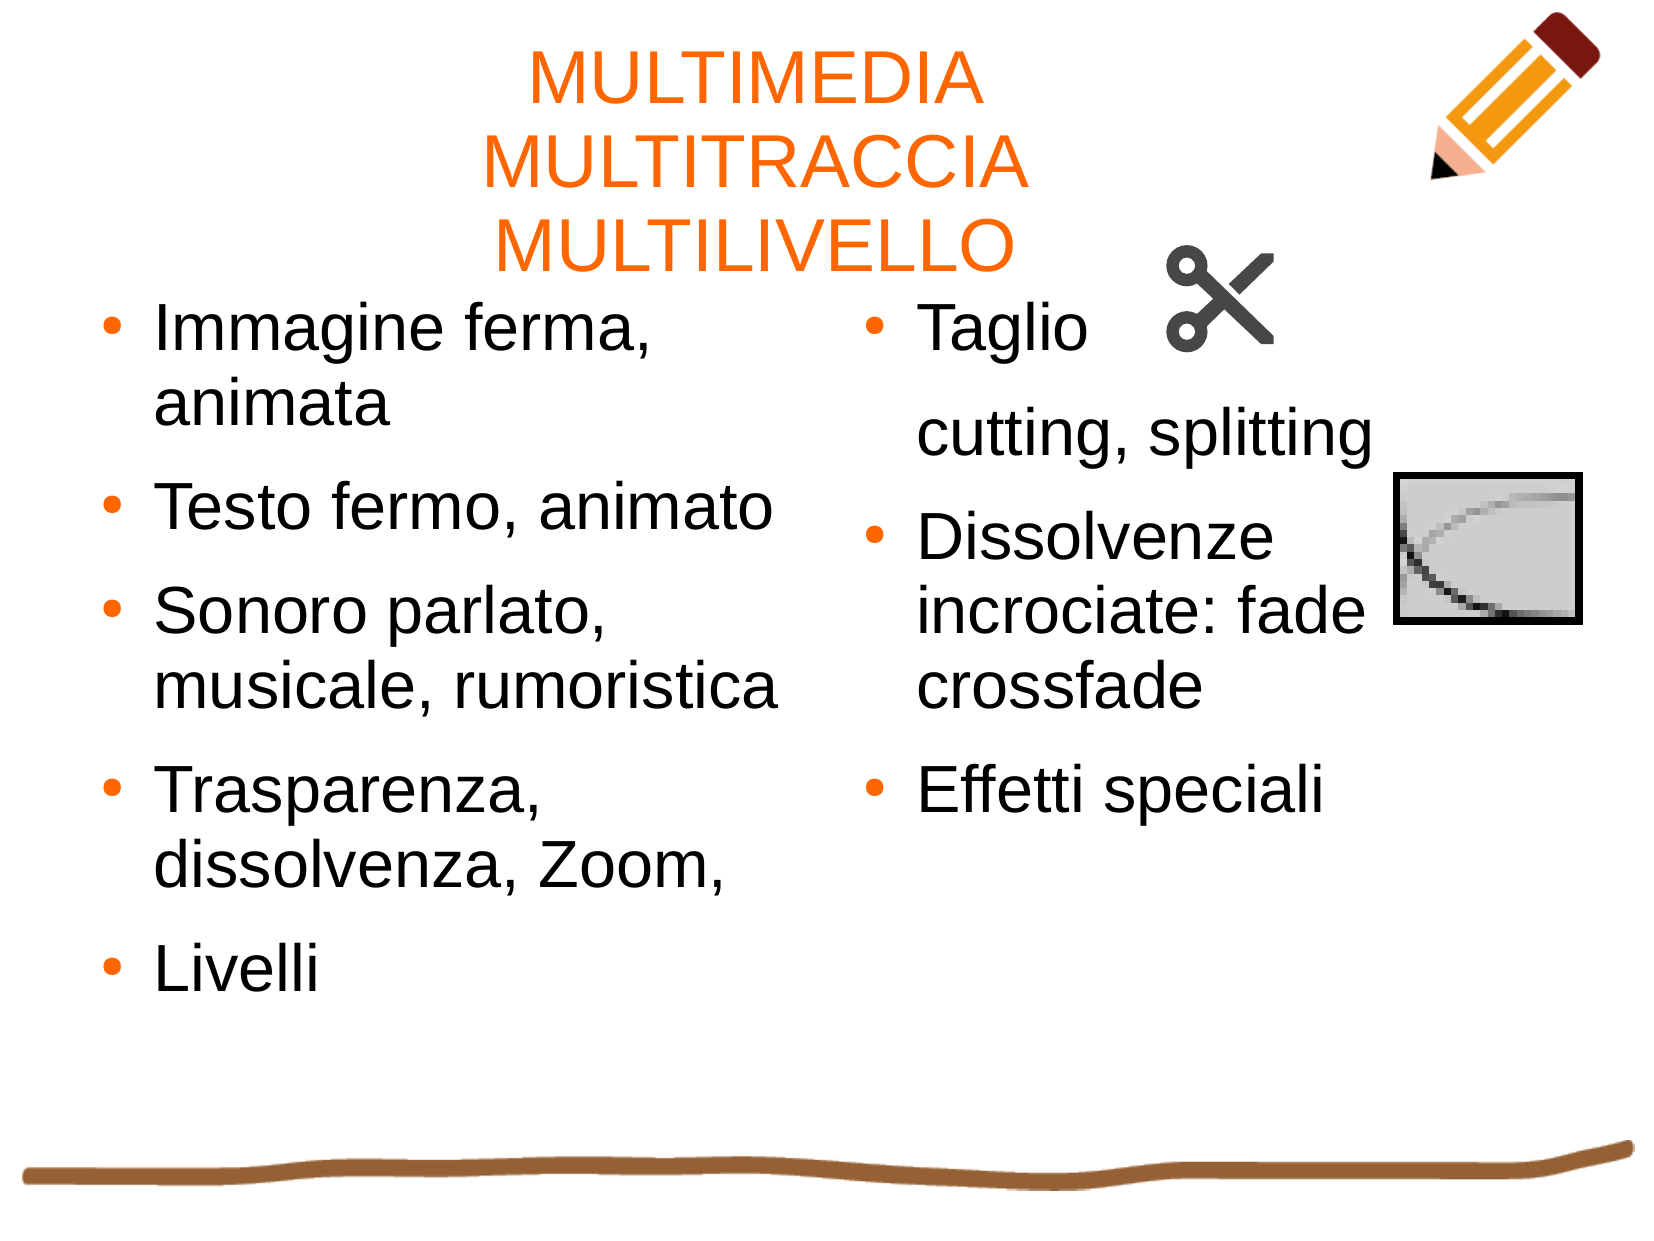

# MULTIMEDIA MULTITRACCIA MULTILIVELLO
Immagine ferma, animata
Testo fermo, animato
Sonoro parlato, musicale, rumoristica
Trasparenza, dissolvenza, Zoom,
Livelli
Taglio
cutting, splitting
Dissolvenze incrociate: fade crossfade
Effetti speciali